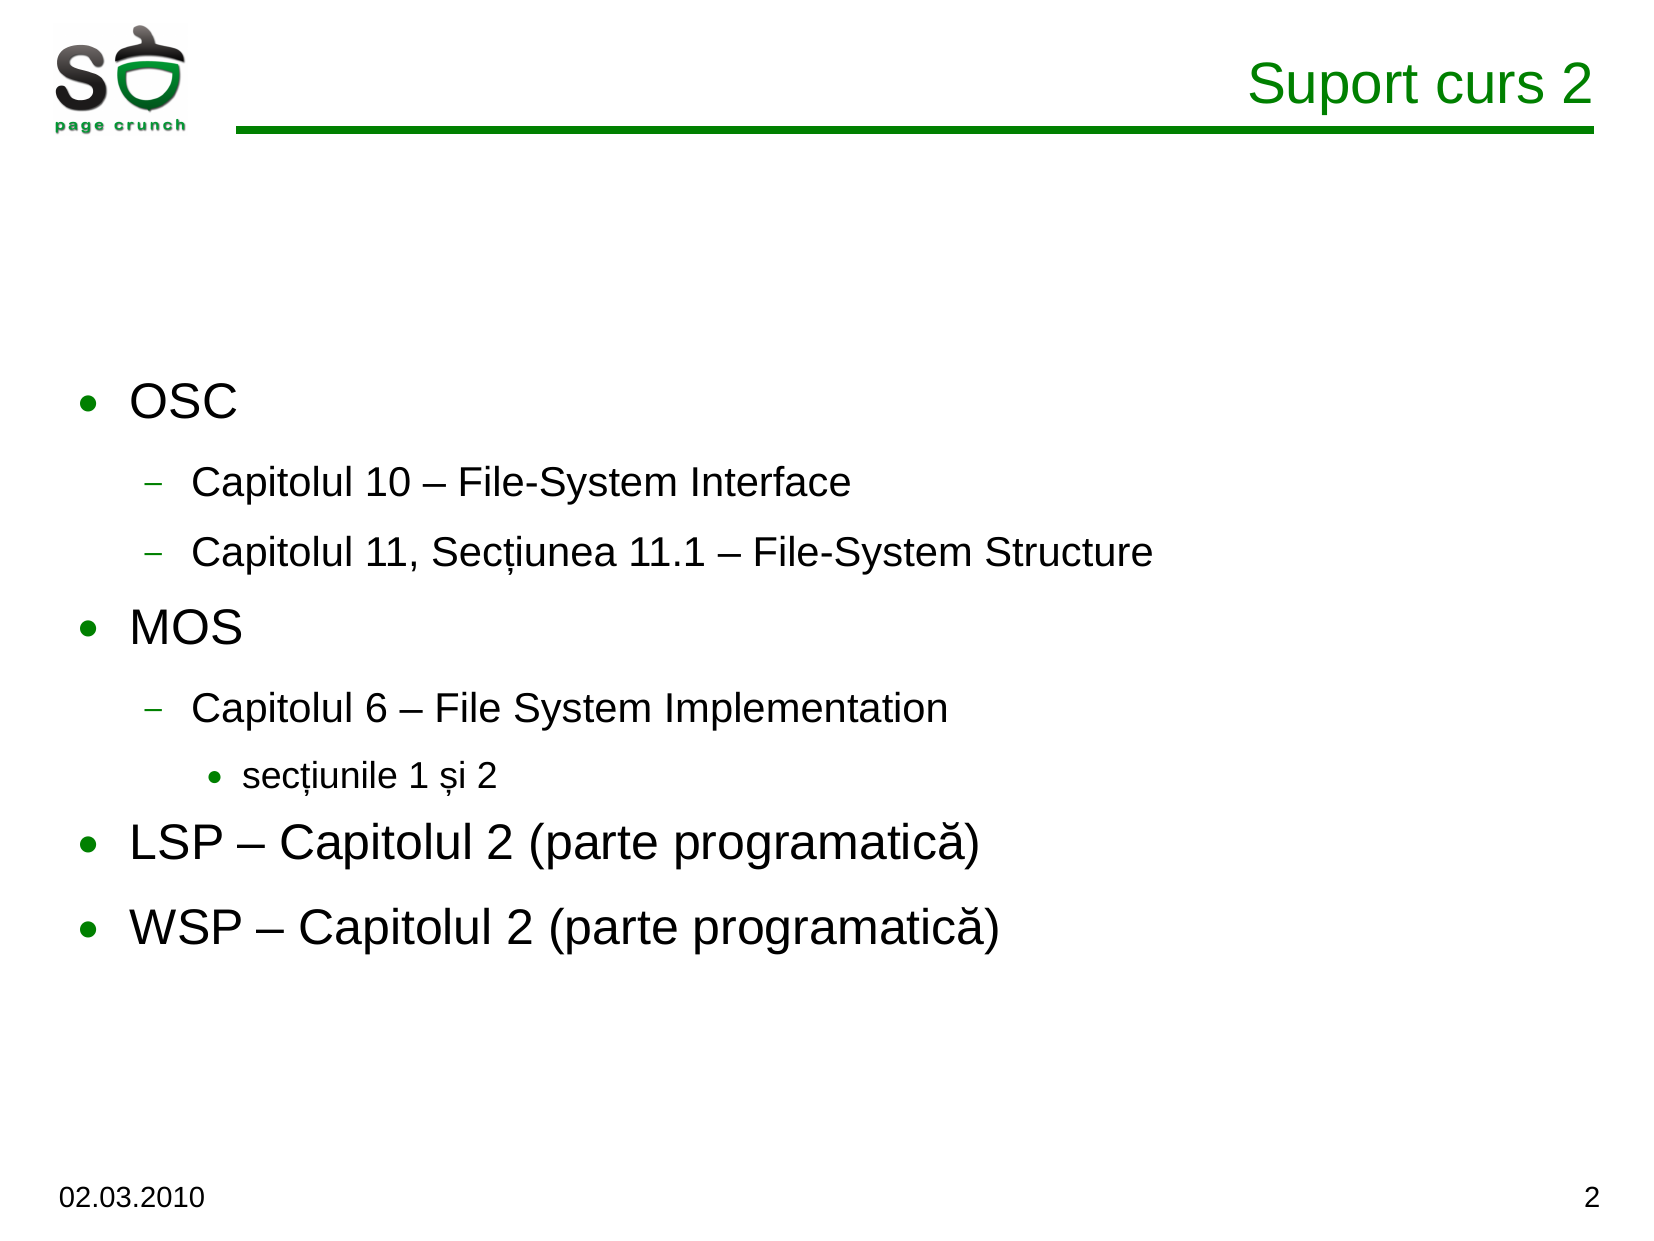

# Suport curs 2
OSC
Capitolul 10 – File-System Interface
Capitolul 11, Secțiunea 11.1 – File-System Structure
MOS
Capitolul 6 – File System Implementation
secțiunile 1 și 2
LSP – Capitolul 2 (parte programatică)
WSP – Capitolul 2 (parte programatică)
02.03.2010
2